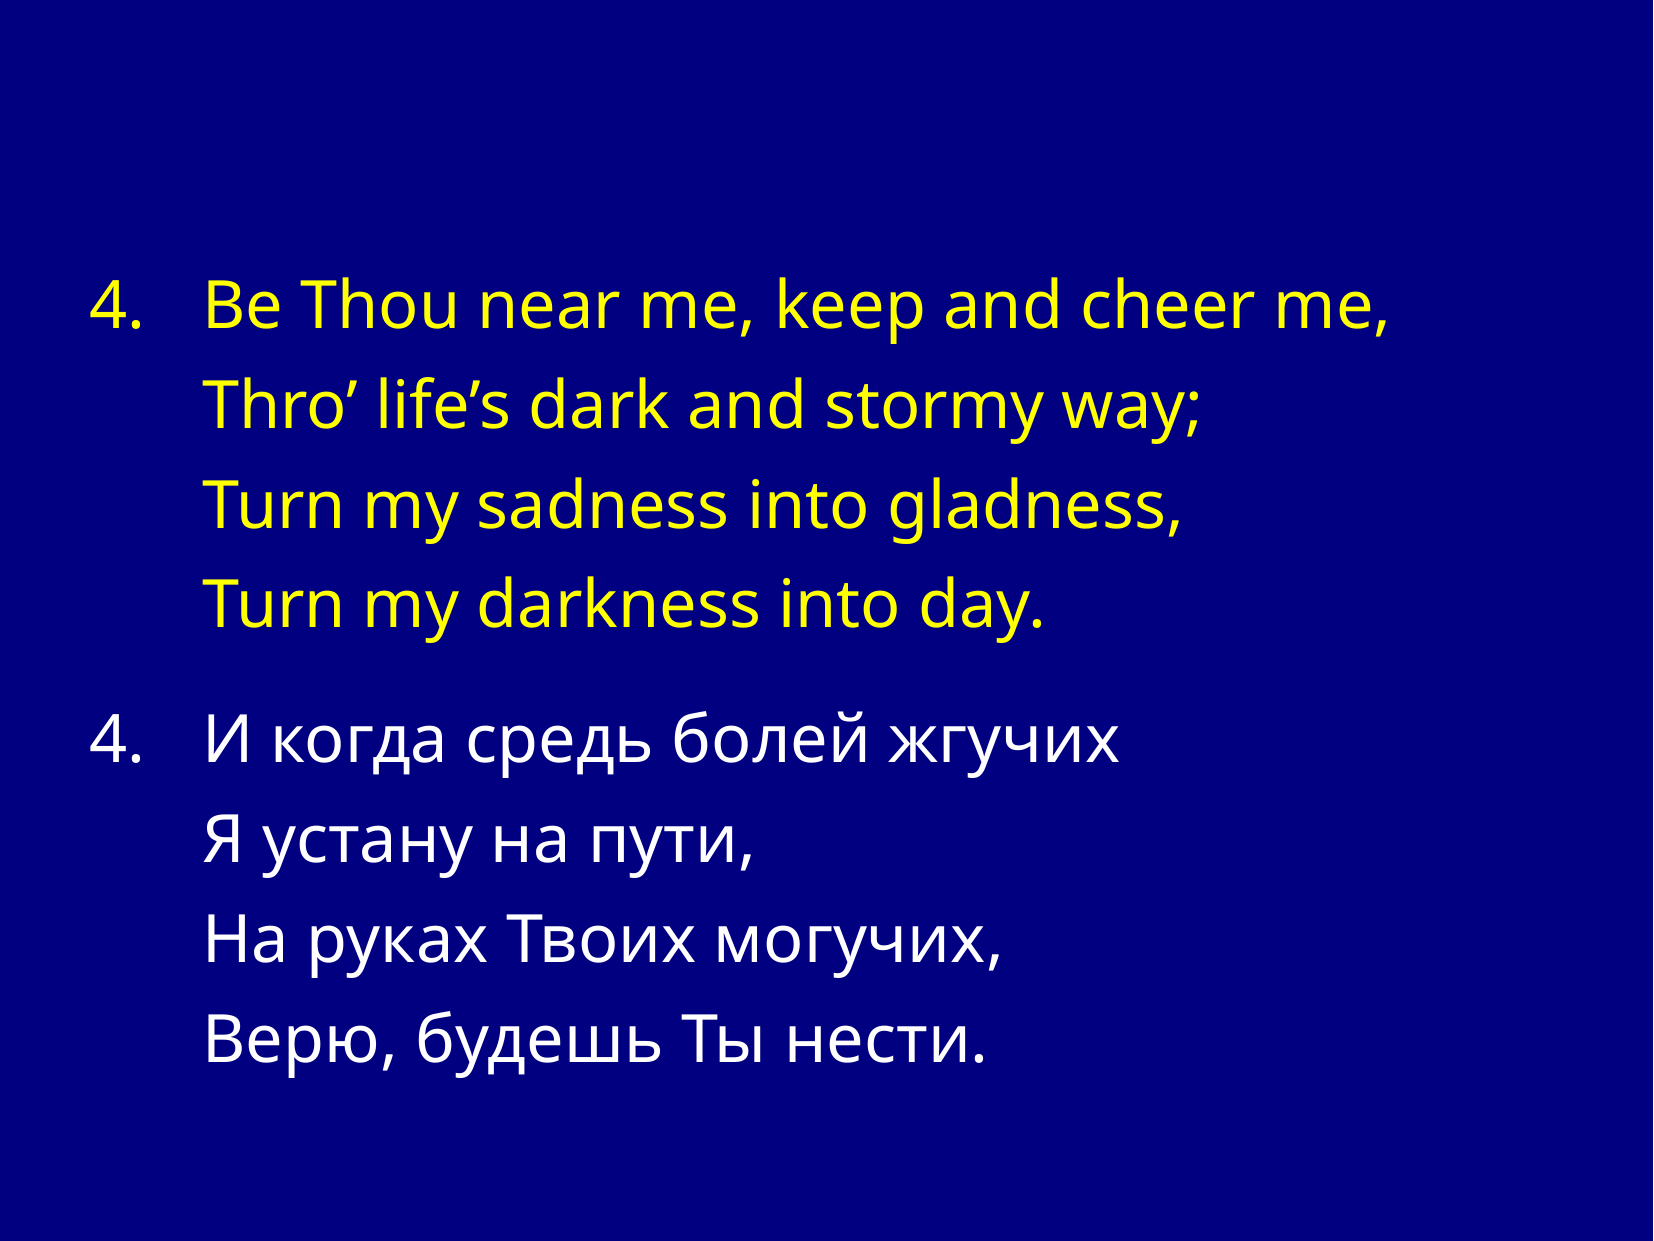

4.	Be Thou near me, keep and cheer me,
	Thro’ life’s dark and stormy way;
	Turn my sadness into gladness,
	Turn my darkness into day.
4.	И когда средь болей жгучих
	Я устану на пути,
	На руках Твоих могучих,
	Верю, будешь Ты нести.